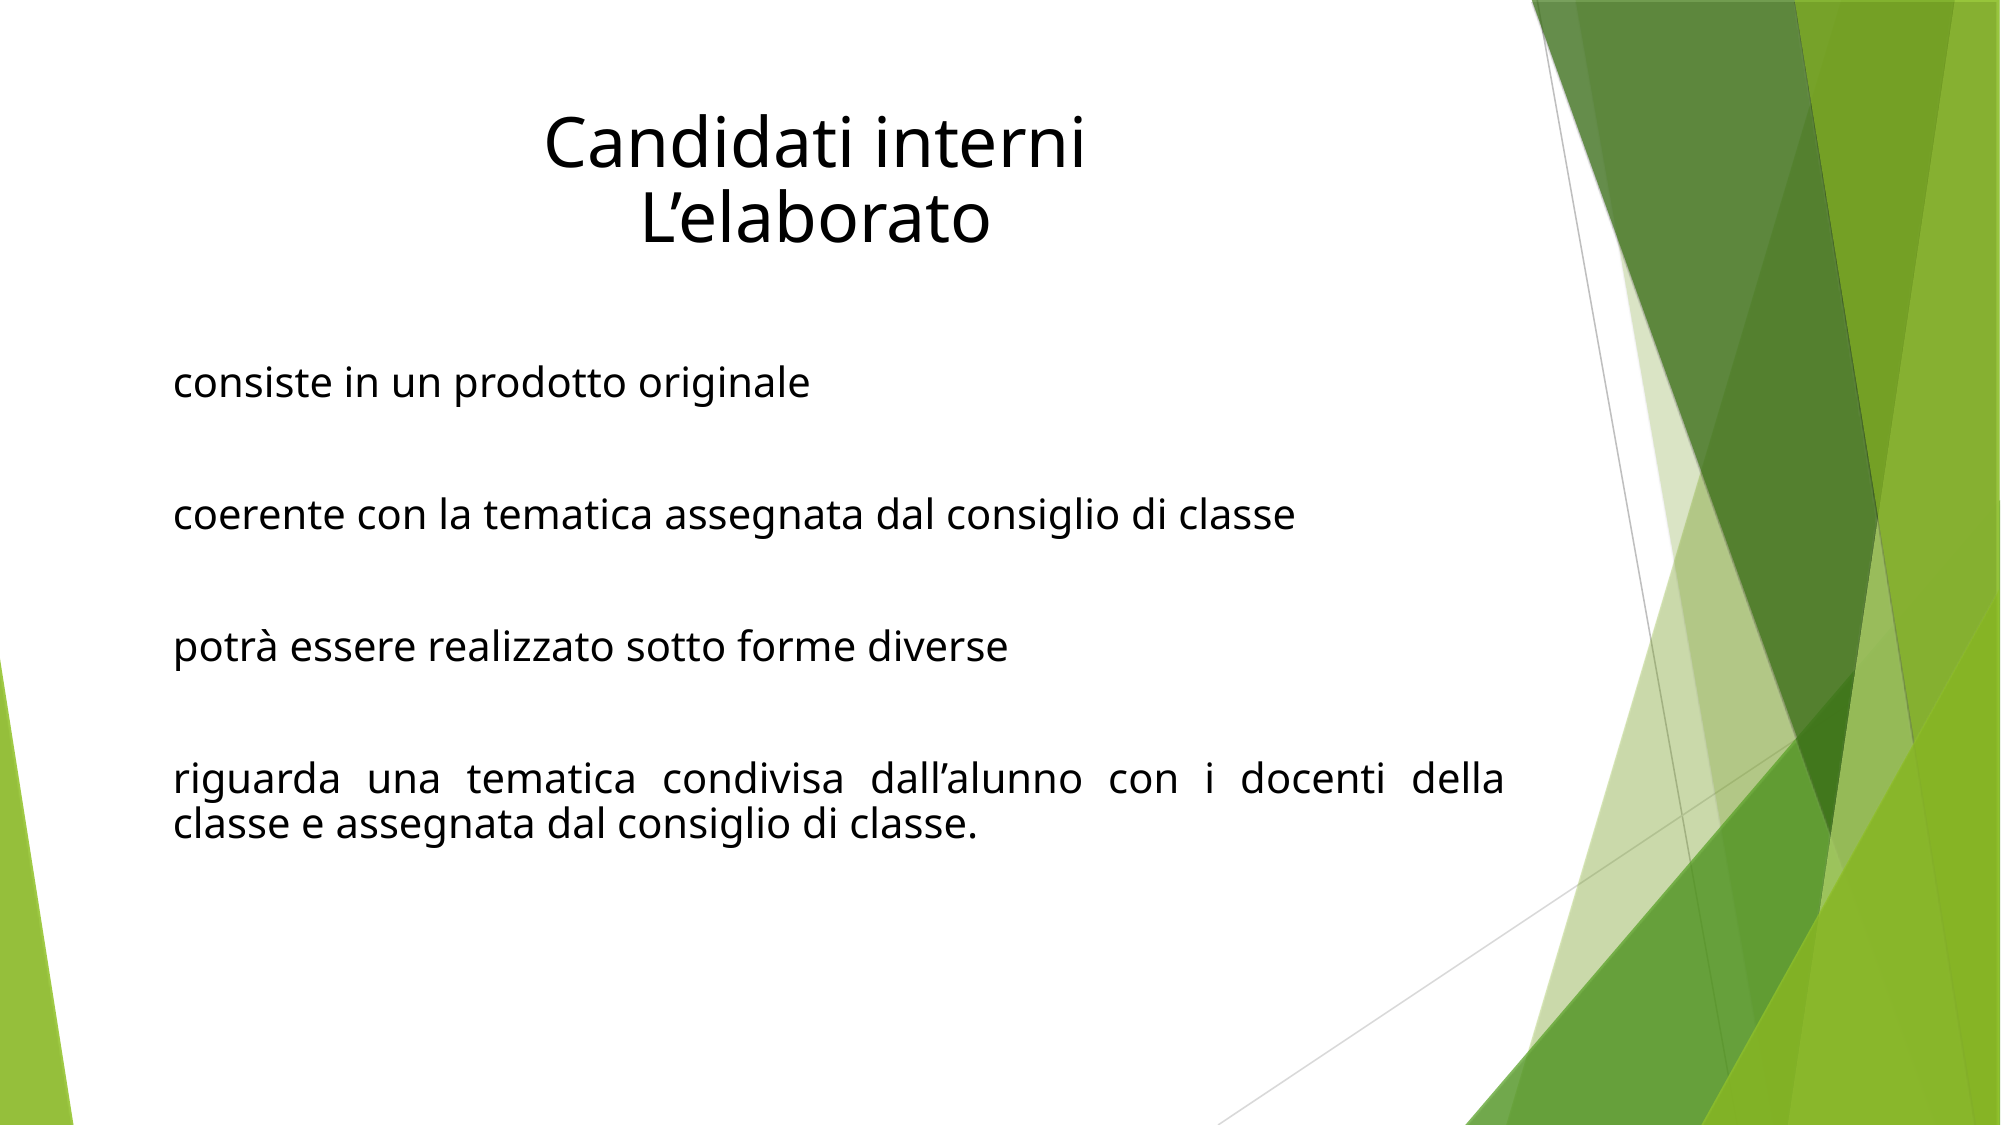

# Candidati interni L’elaborato
consiste in un prodotto originale
coerente con la tematica assegnata dal consiglio di classe
potrà essere realizzato sotto forme diverse
riguarda una tematica condivisa dall’alunno con i docenti della classe e assegnata dal consiglio di classe.